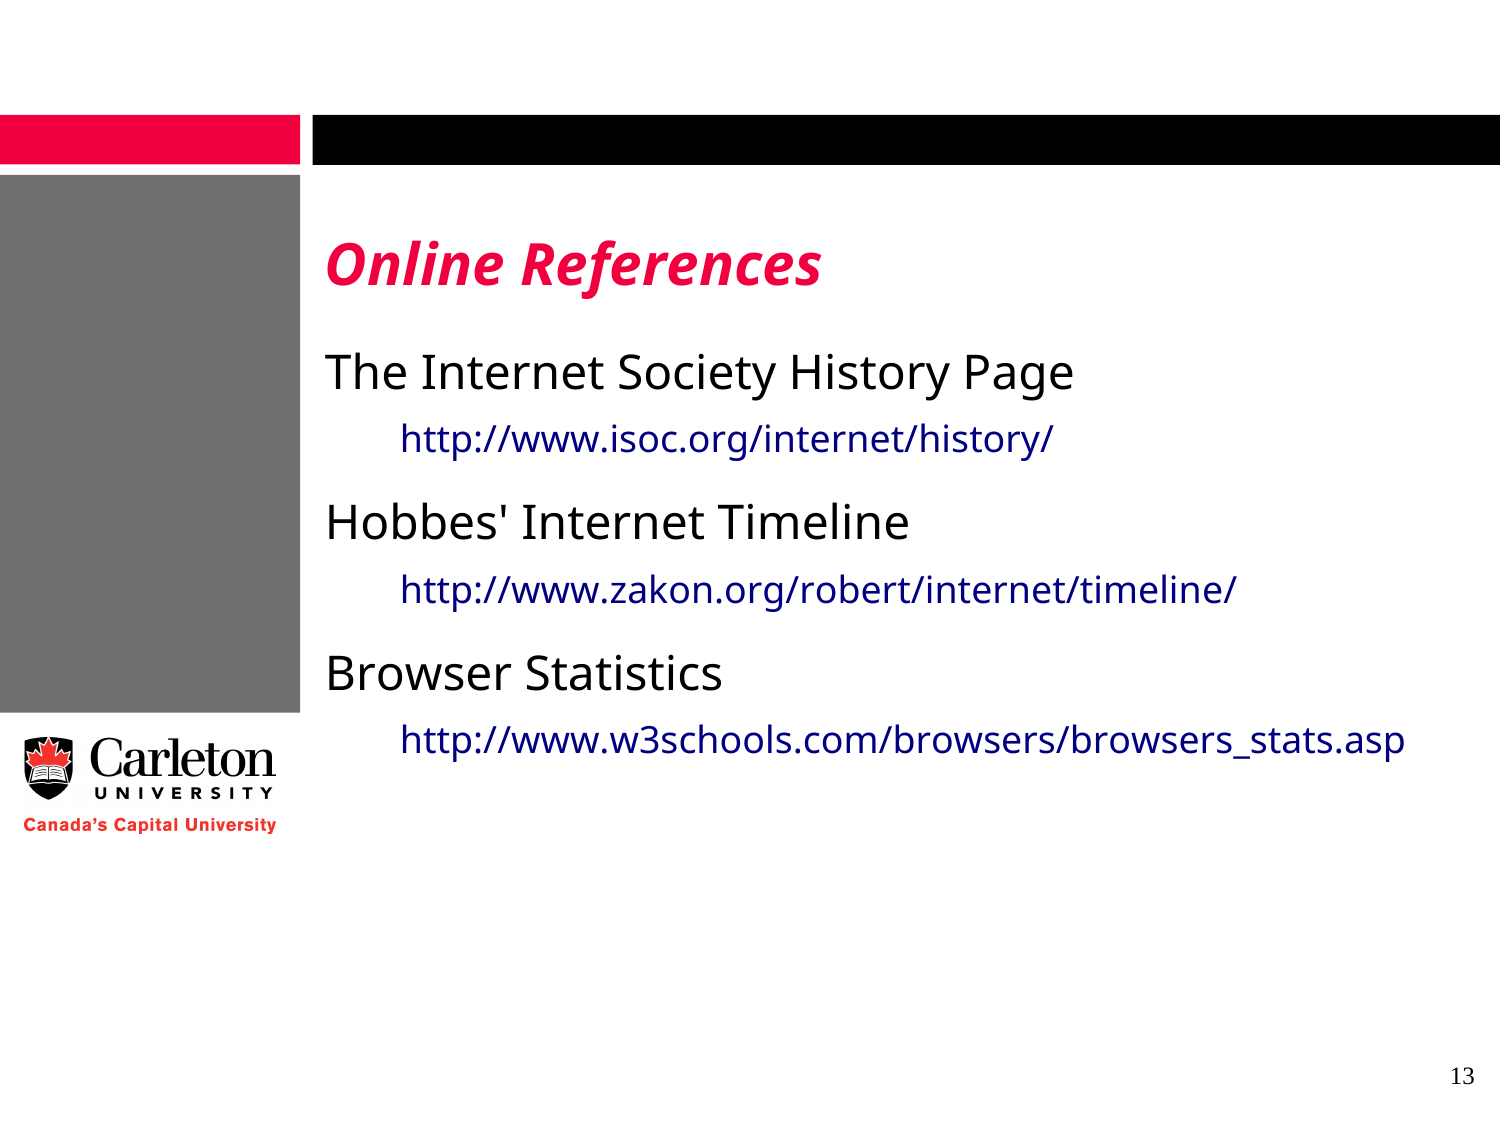

# Online References
The Internet Society History Page
http://www.isoc.org/internet/history/
Hobbes' Internet Timeline
http://www.zakon.org/robert/internet/timeline/
Browser Statistics
http://www.w3schools.com/browsers/browsers_stats.asp
13